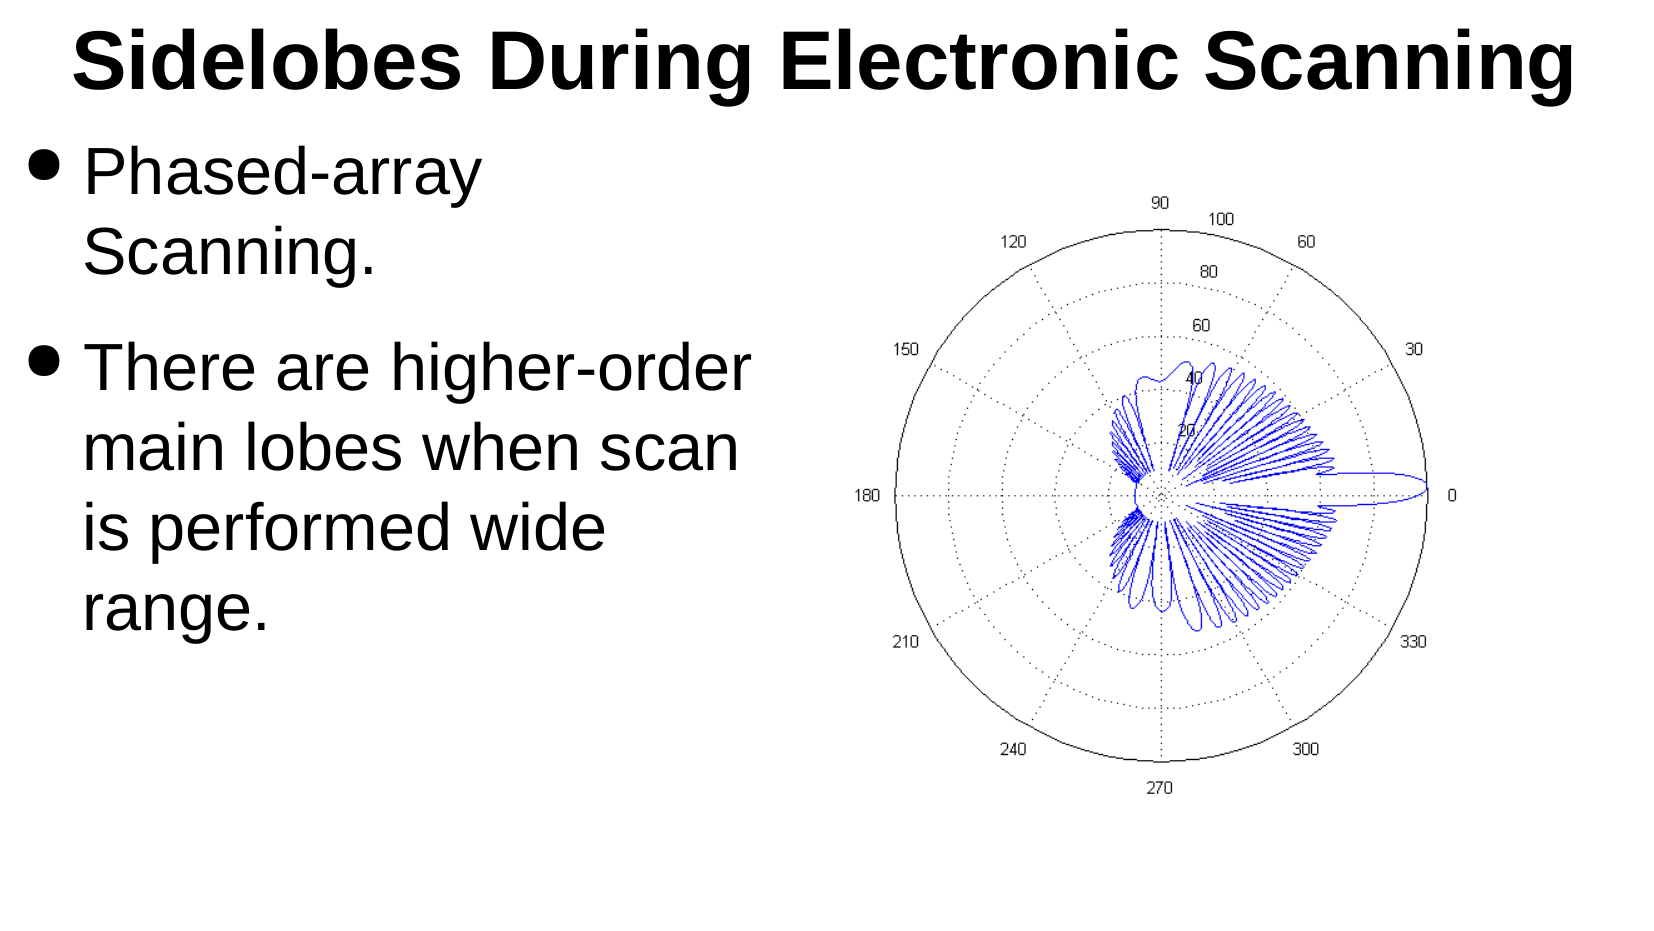

# Sidelobes During Electronic Scanning
 Phased-array Scanning.
 There are higher-order main lobes when scan is performed wide range.